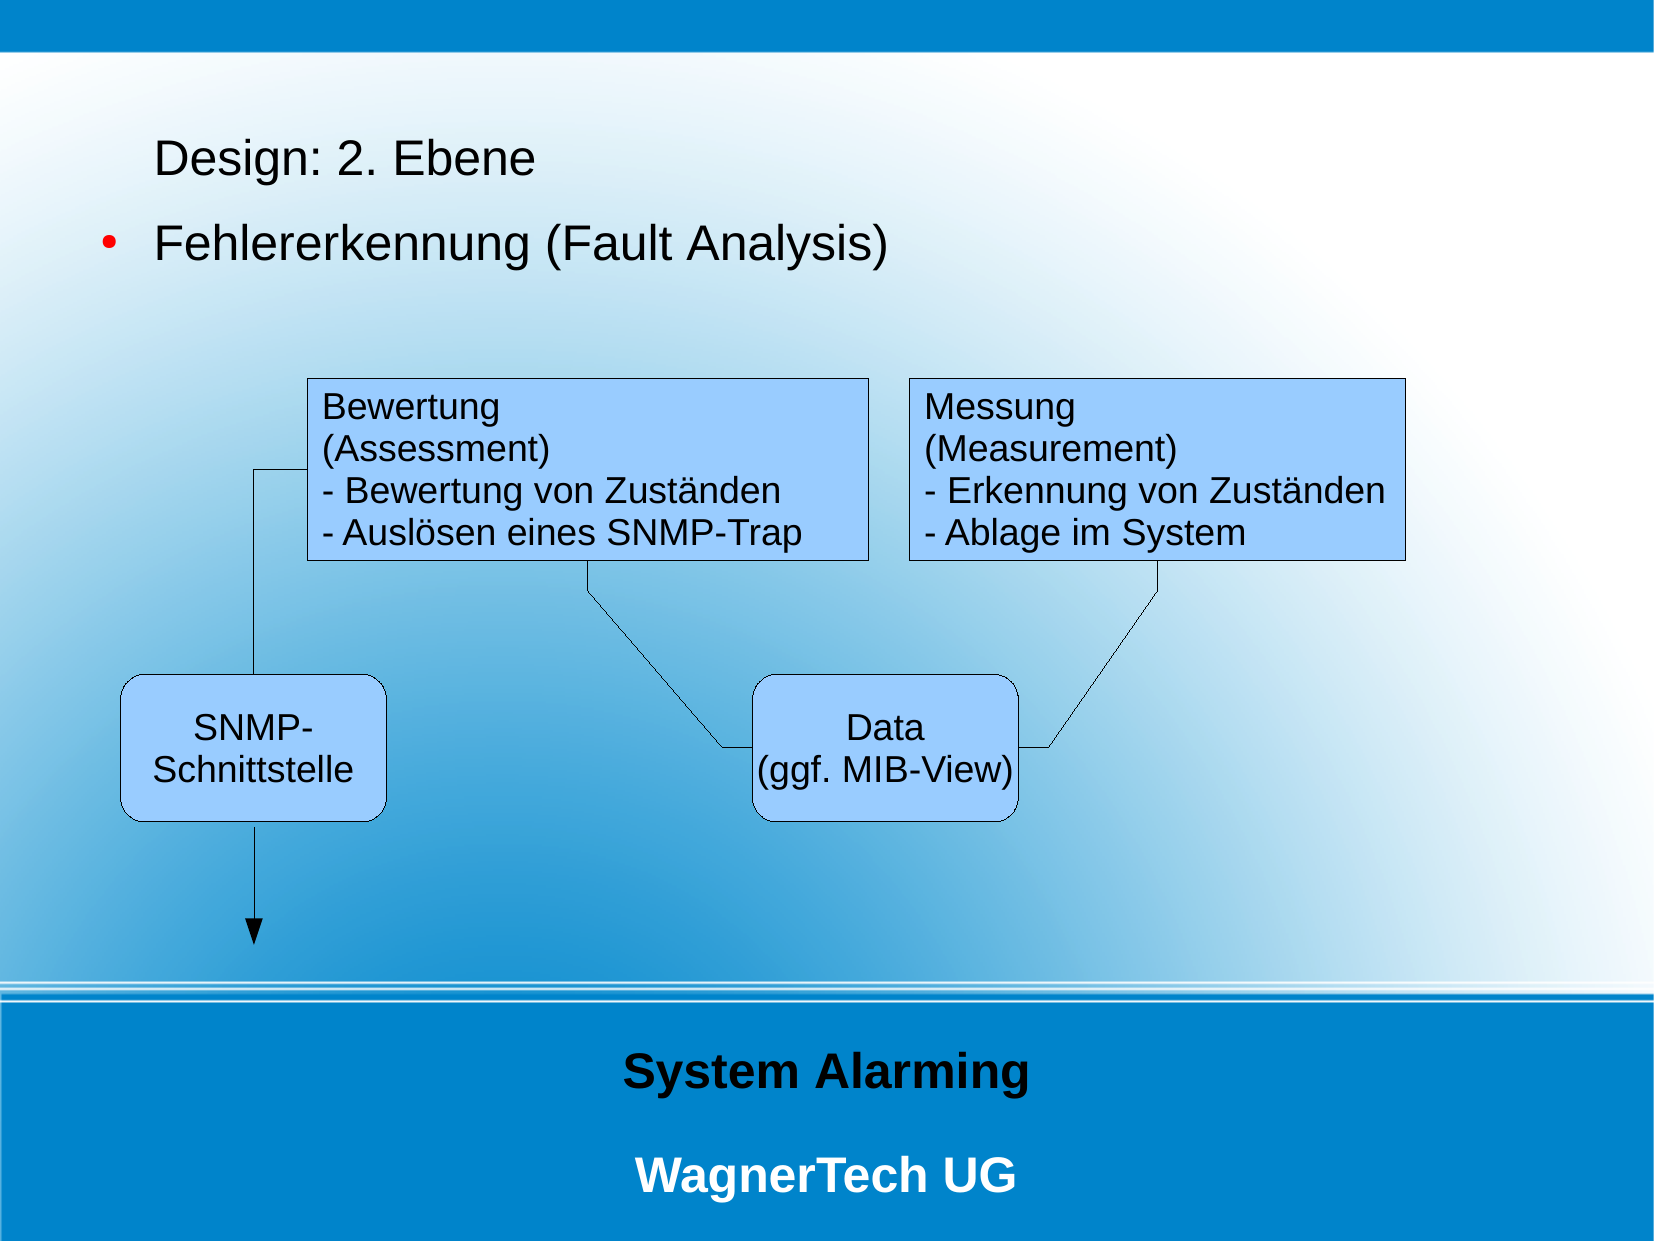

Design: 2. Ebene
Fehlererkennung (Fault Analysis)
Messung
(Measurement)
- Erkennung von Zuständen
- Ablage im System
Bewertung
(Assessment)
- Bewertung von Zuständen
- Auslösen eines SNMP-Trap
SNMP-
Schnittstelle
Data
(ggf. MIB-View)
# System Alarming